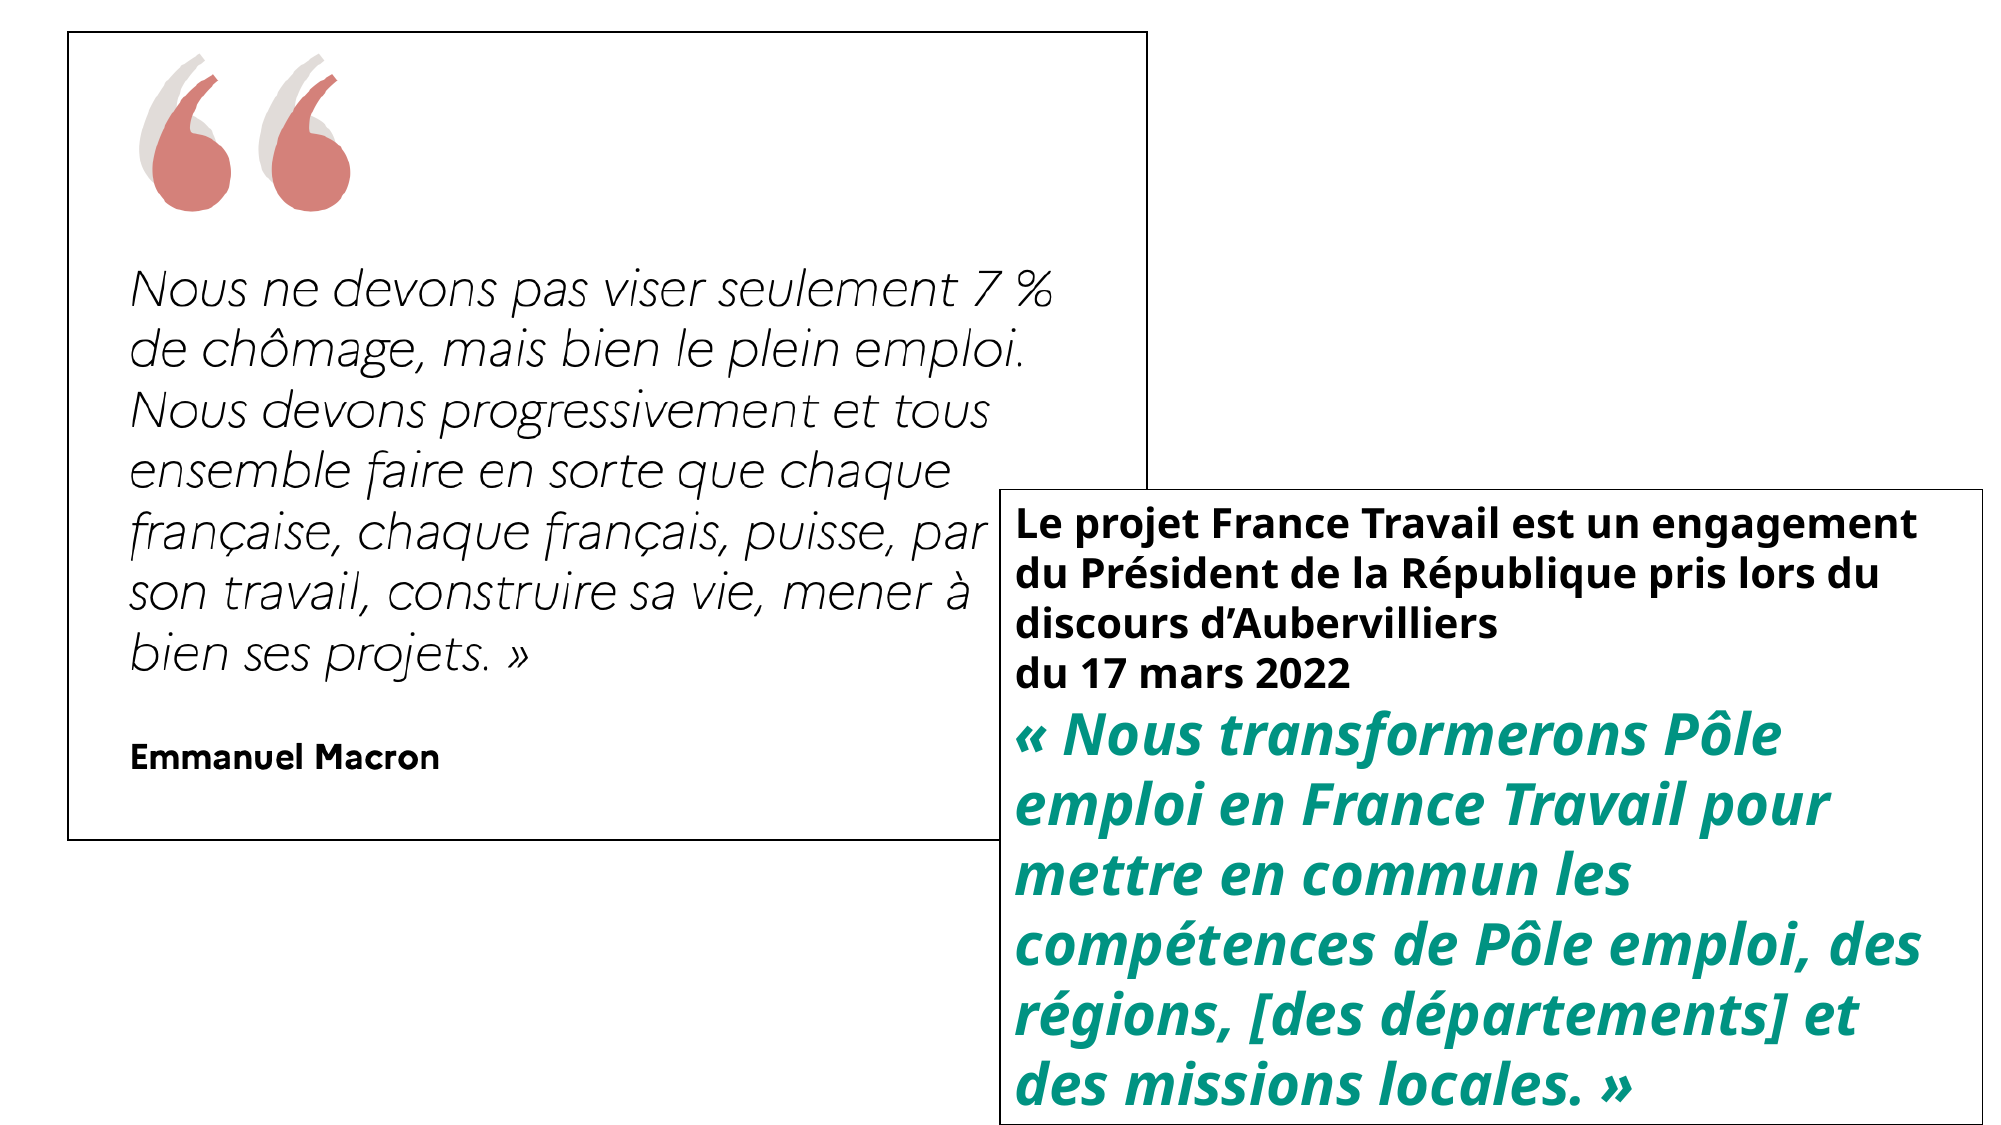

Le projet France Travail est un engagement du Président de la République pris lors du discours d’Aubervilliers
du 17 mars 2022
« Nous transformerons Pôle emploi en France Travail pour mettre en commun les compétences de Pôle emploi, des régions, [des départements] et des missions locales. »